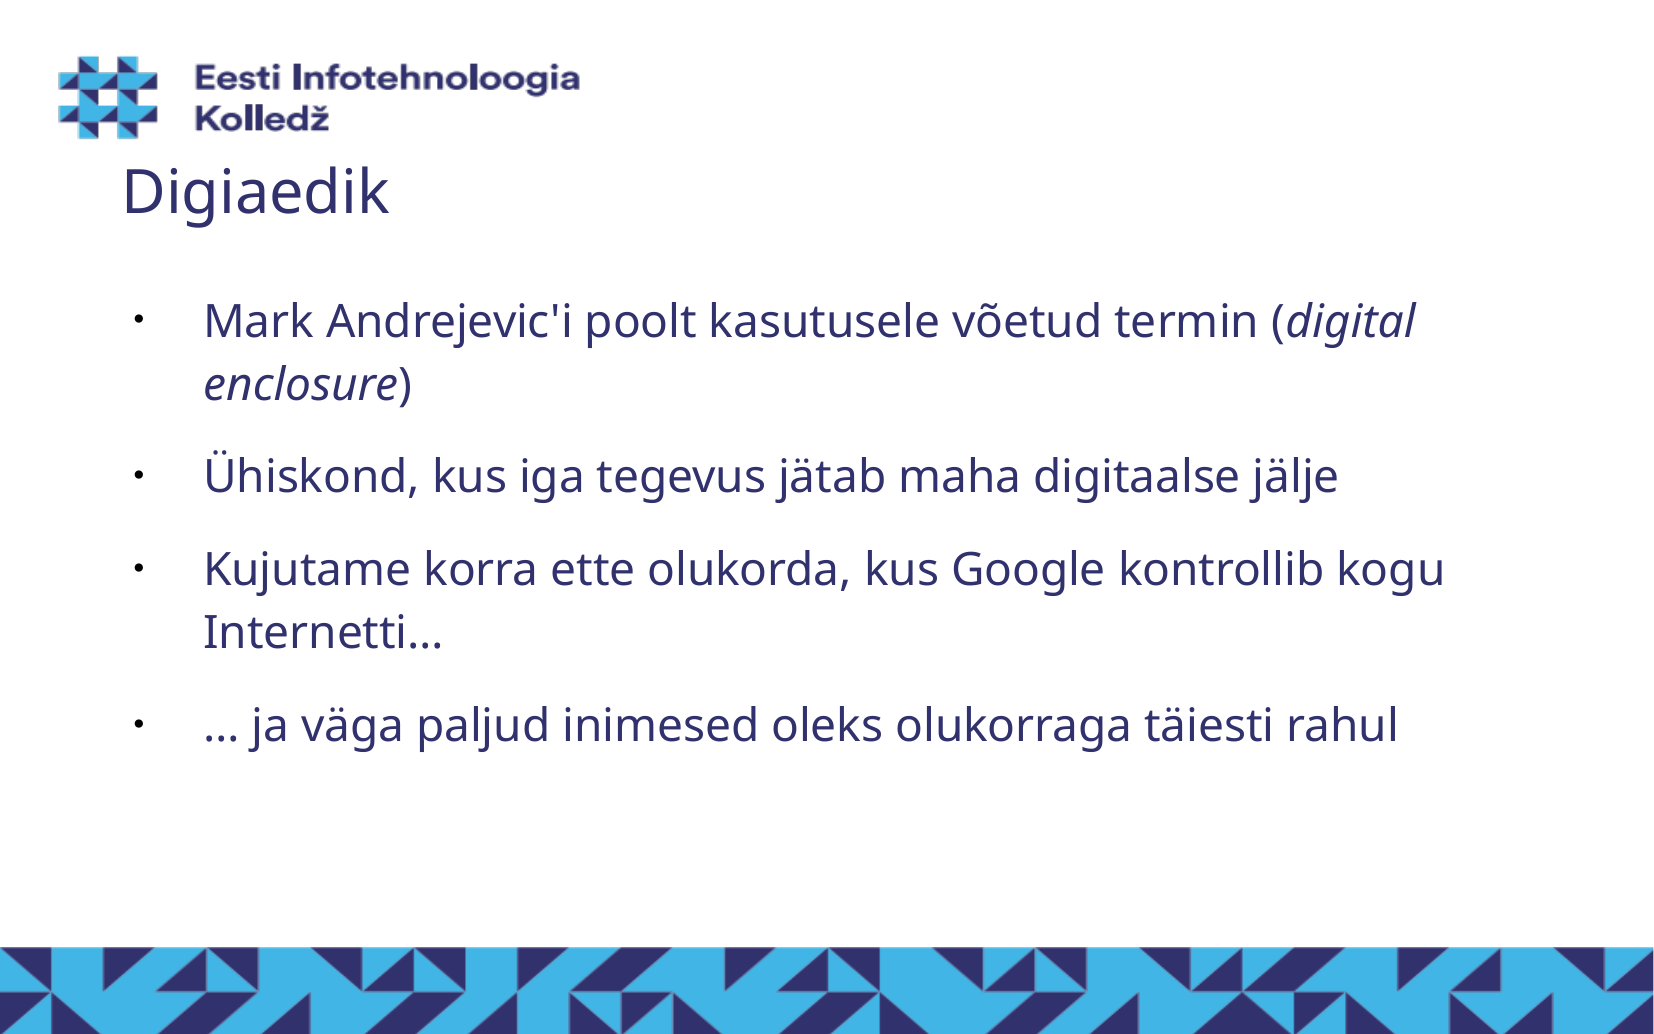

# Digiaedik
Mark Andrejevic'i poolt kasutusele võetud termin (digital enclosure)
Ühiskond, kus iga tegevus jätab maha digitaalse jälje
Kujutame korra ette olukorda, kus Google kontrollib kogu Internetti…
… ja väga paljud inimesed oleks olukorraga täiesti rahul